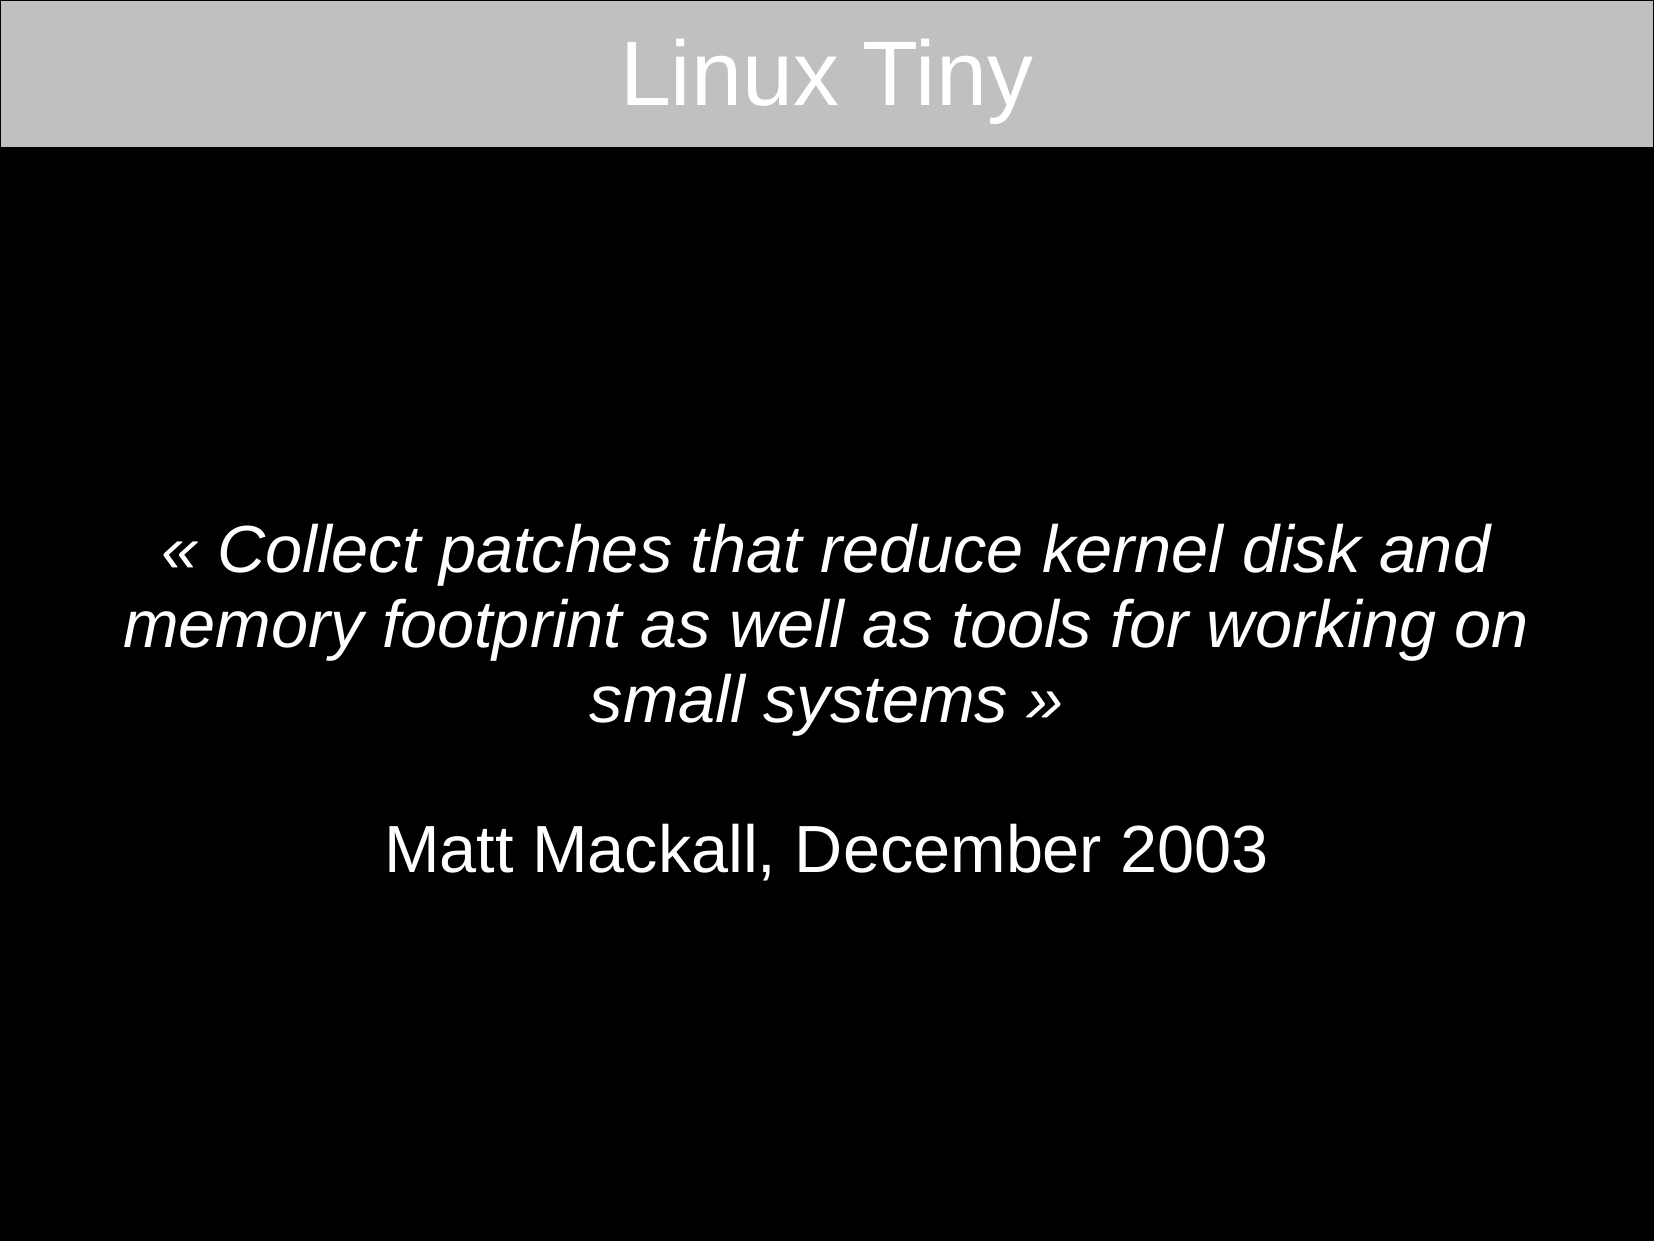

# Linux Tiny
« Collect patches that reduce kernel disk and memory footprint as well as tools for working on small systems »
Matt Mackall, December 2003